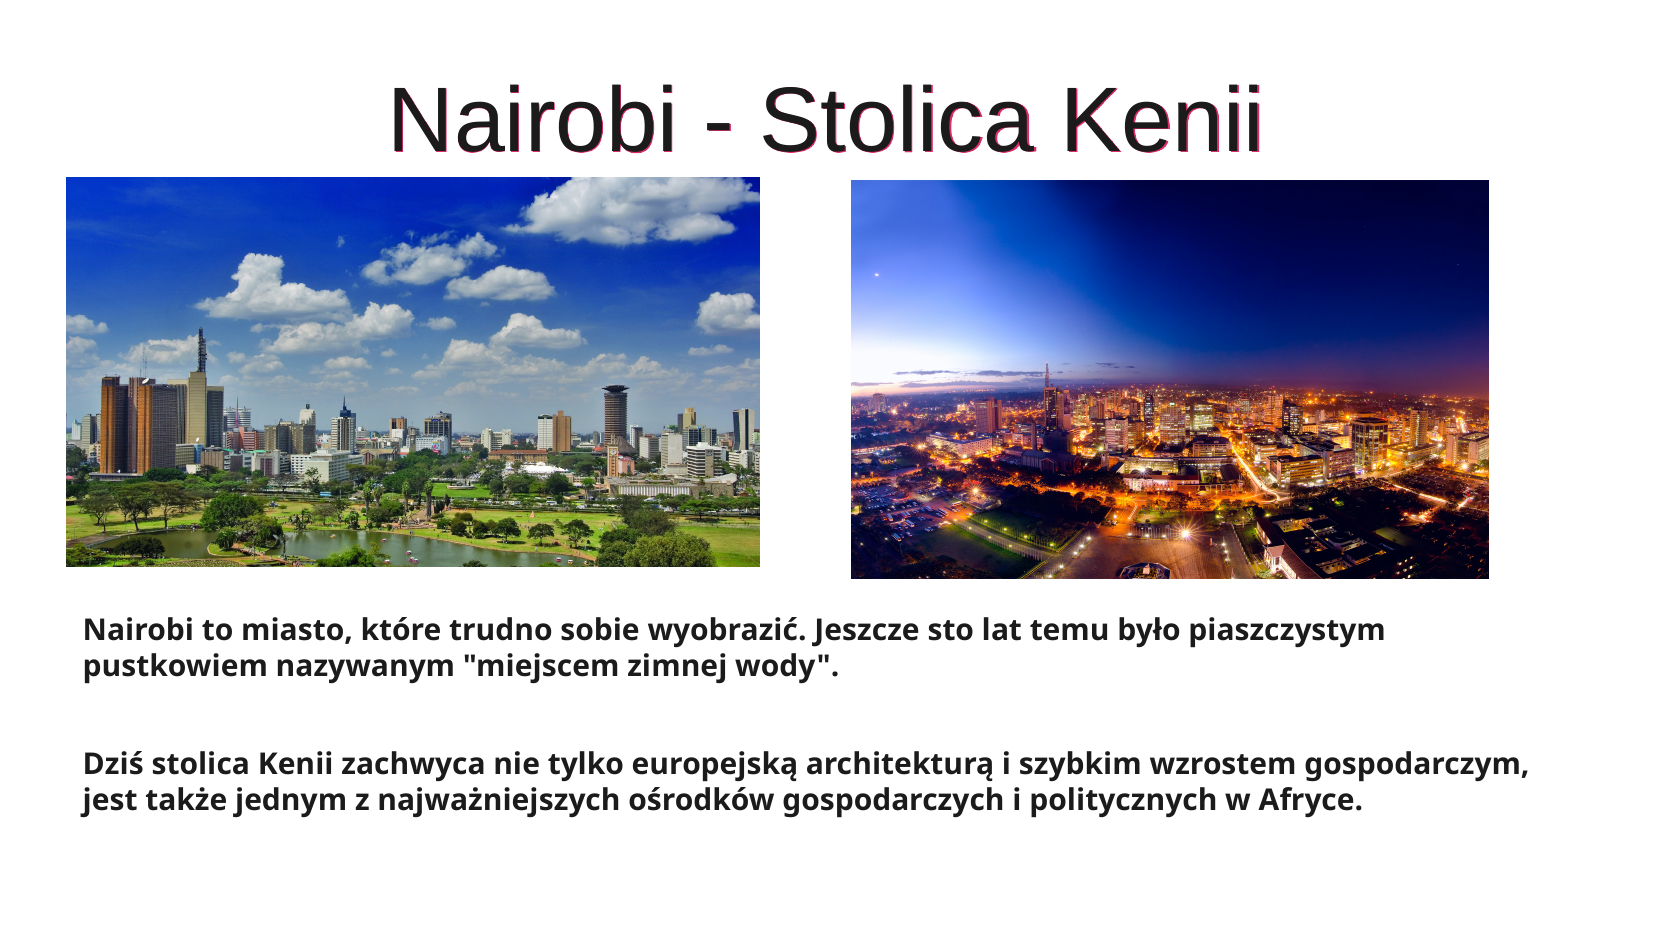

# Nairobi - Stolica Kenii
Nairobi to miasto, które trudno sobie wyobrazić. Jeszcze sto lat temu było piaszczystym pustkowiem nazywanym "miejscem zimnej wody".
Dziś stolica Kenii zachwyca nie tylko europejską architekturą i szybkim wzrostem gospodarczym, jest także jednym z najważniejszych ośrodków gospodarczych i politycznych w Afryce.